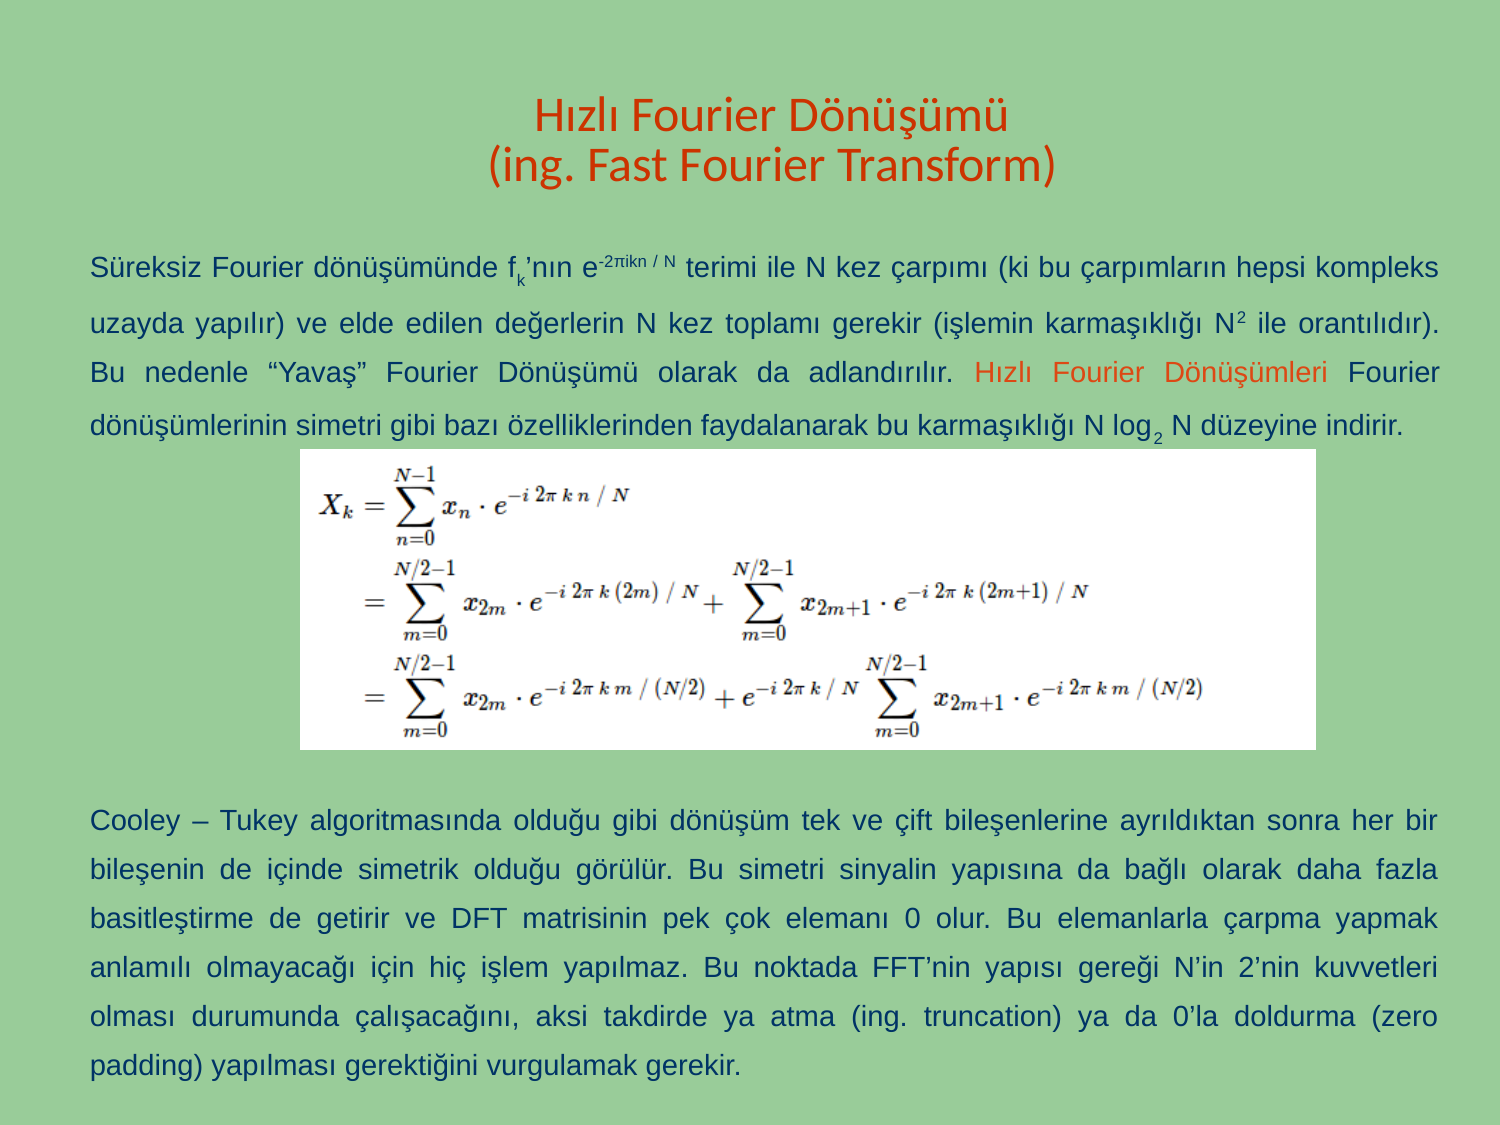

# Hızlı Fourier Dönüşümü (ing. Fast Fourier Transform)
Süreksiz Fourier dönüşümünde fk’nın e-2πikn / N terimi ile N kez çarpımı (ki bu çarpımların hepsi kompleks uzayda yapılır) ve elde edilen değerlerin N kez toplamı gerekir (işlemin karmaşıklığı N2 ile orantılıdır). Bu nedenle “Yavaş” Fourier Dönüşümü olarak da adlandırılır. Hızlı Fourier Dönüşümleri Fourier dönüşümlerinin simetri gibi bazı özelliklerinden faydalanarak bu karmaşıklığı N log2 N düzeyine indirir.
Cooley – Tukey algoritmasında olduğu gibi dönüşüm tek ve çift bileşenlerine ayrıldıktan sonra her bir bileşenin de içinde simetrik olduğu görülür. Bu simetri sinyalin yapısına da bağlı olarak daha fazla basitleştirme de getirir ve DFT matrisinin pek çok elemanı 0 olur. Bu elemanlarla çarpma yapmak anlamılı olmayacağı için hiç işlem yapılmaz. Bu noktada FFT’nin yapısı gereği N’in 2’nin kuvvetleri olması durumunda çalışacağını, aksi takdirde ya atma (ing. truncation) ya da 0’la doldurma (zero padding) yapılması gerektiğini vurgulamak gerekir.